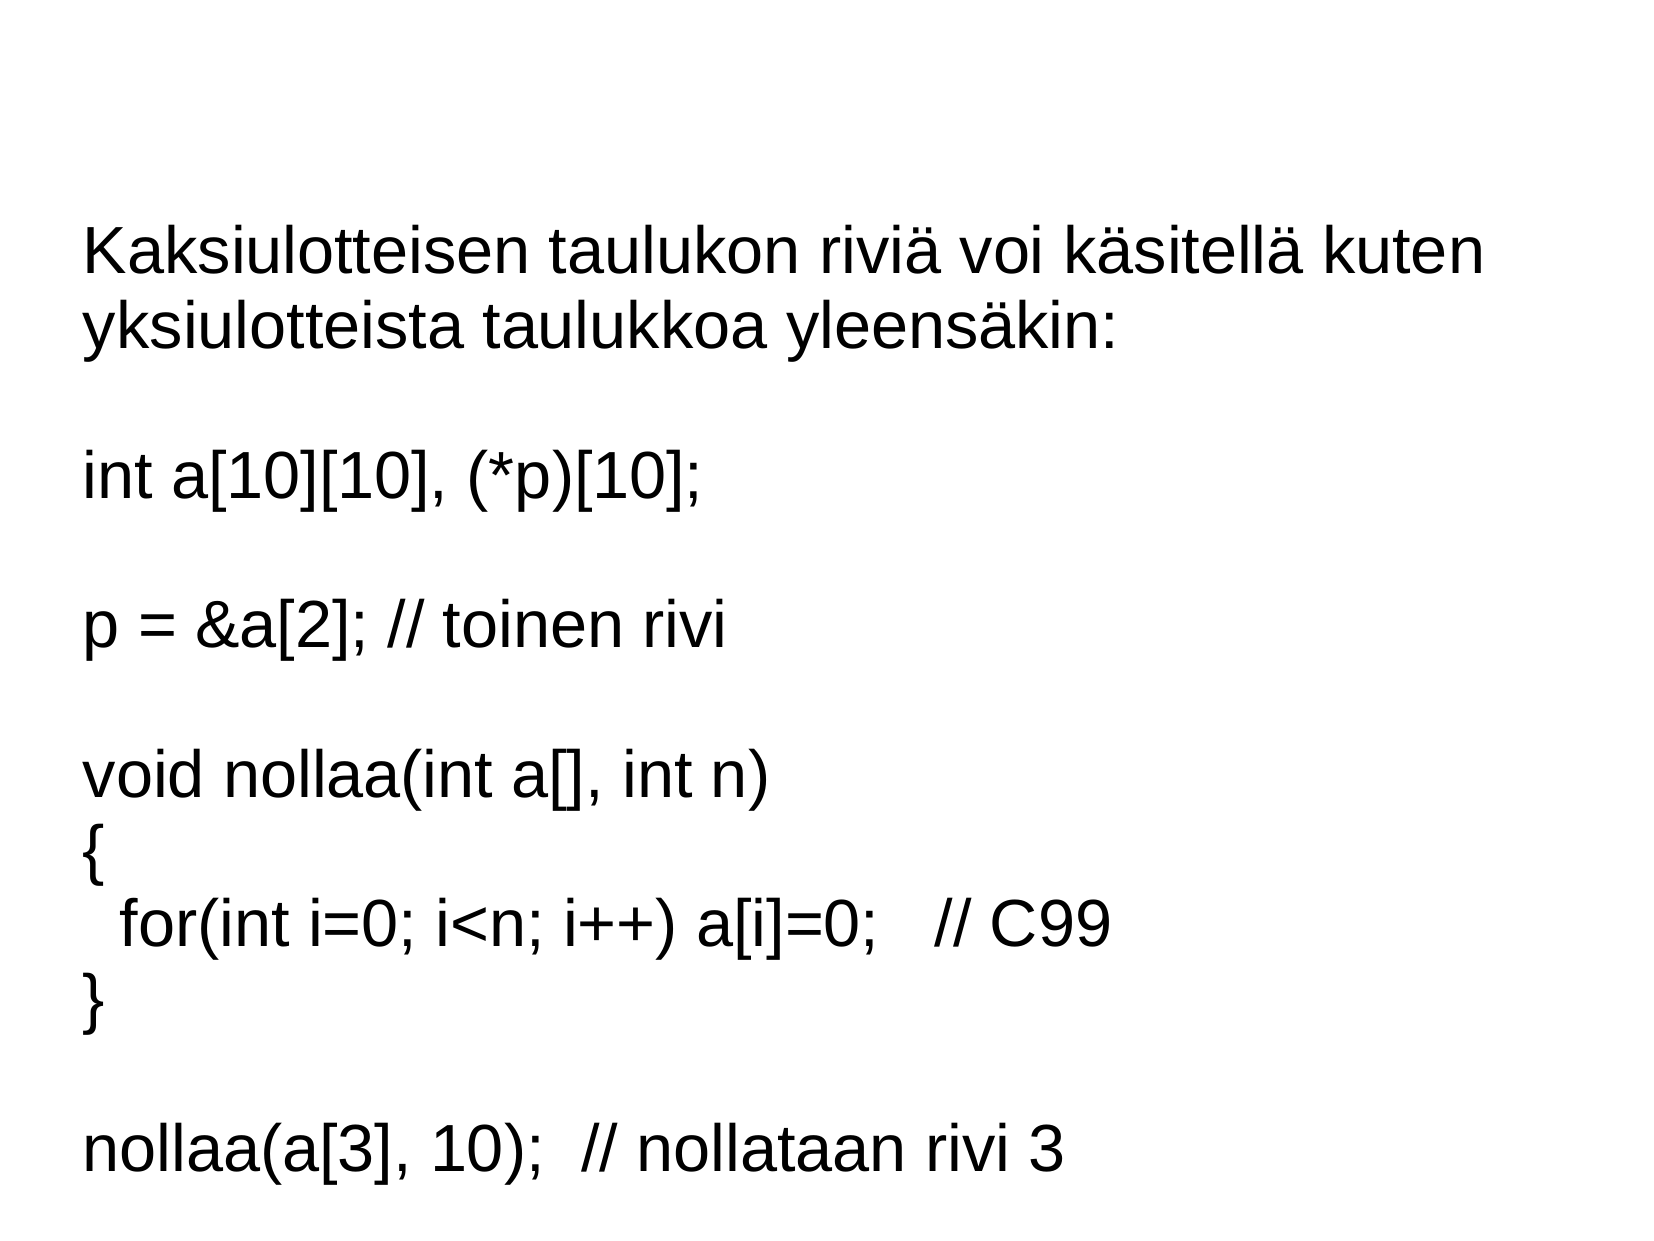

Kaksiulotteisen taulukon riviä voi käsitellä kuten yksiulotteista taulukkoa yleensäkin:
int a[10][10], (*p)[10];
p = &a[2]; // toinen rivi
void nollaa(int a[], int n)
{
 for(int i=0; i<n; i++) a[i]=0; // C99
}
nollaa(a[3], 10); // nollataan rivi 3